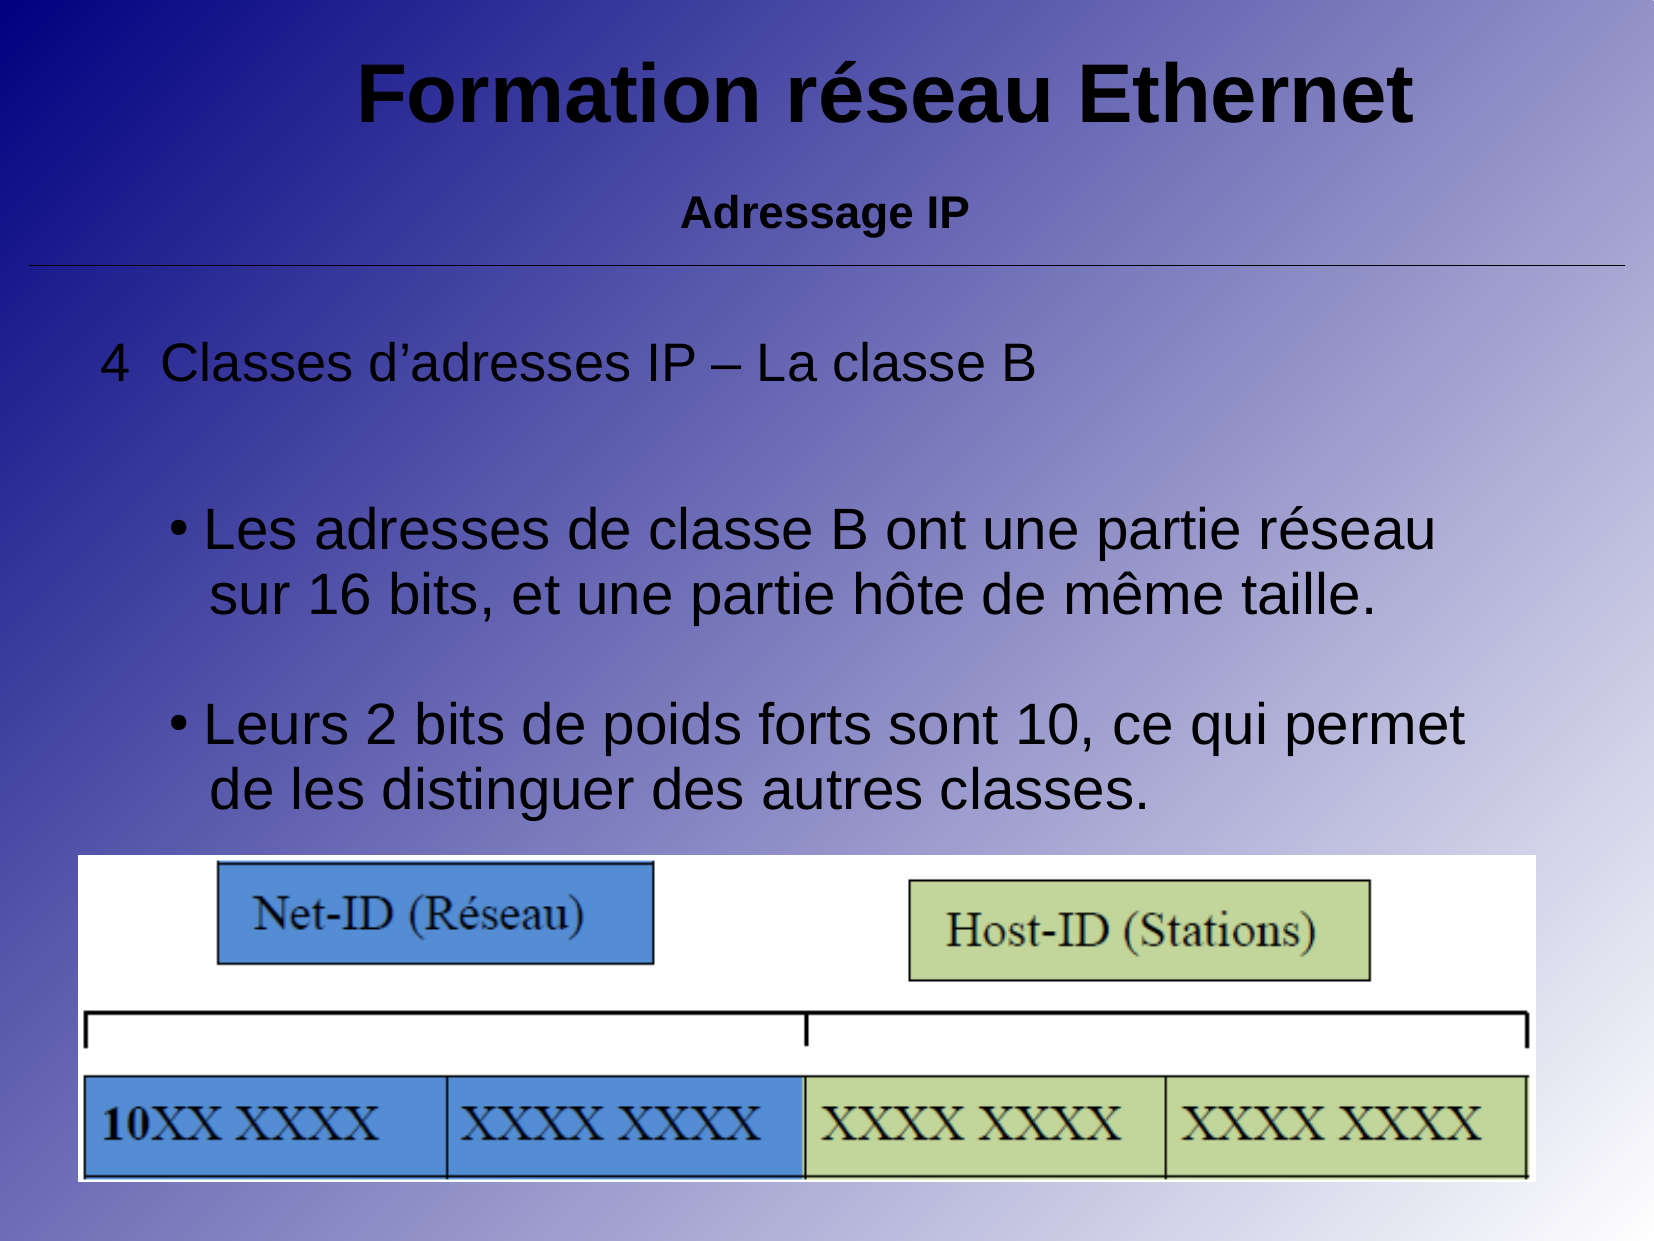

Formation réseau Ethernet
Adressage IP
4 Classes d’adresses IP – La classe B
Les adresses de classe B ont une partie réseau
sur 16 bits, et une partie hôte de même taille.
Leurs 2 bits de poids forts sont 10, ce qui permet
de les distinguer des autres classes.